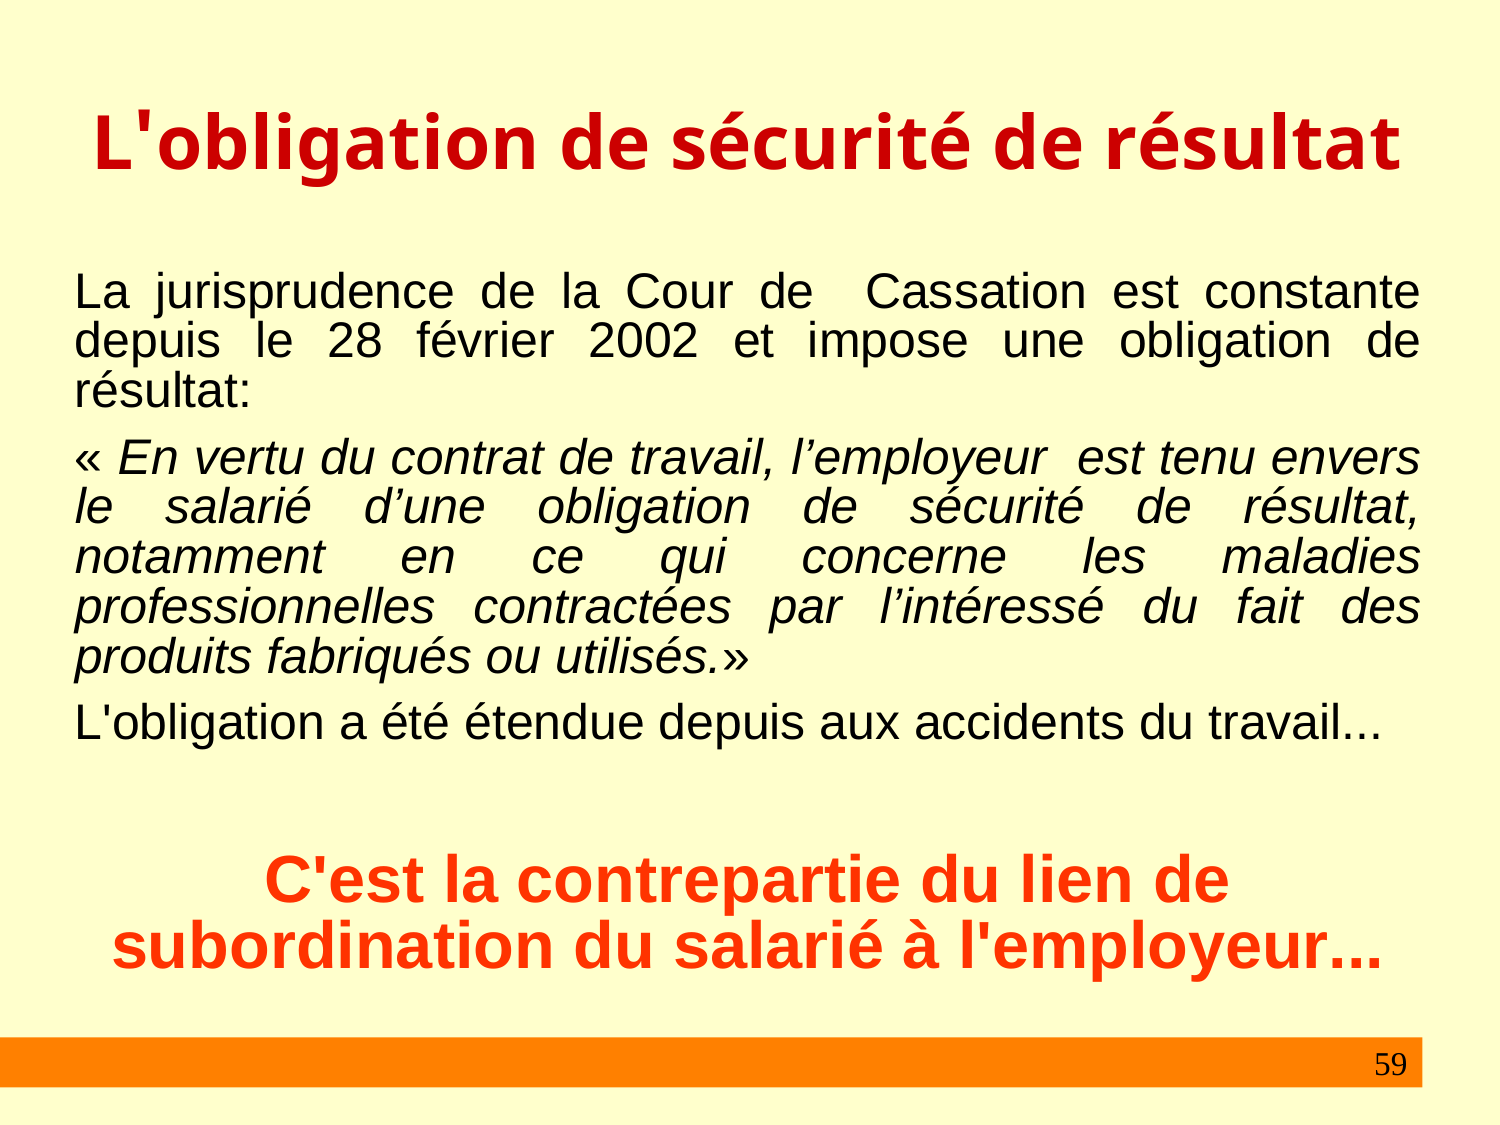

# L'obligation de sécurité de résultat
La jurisprudence de la Cour de Cassation est constante depuis le 28 février 2002 et impose une obligation de résultat:
« En vertu du contrat de travail, l’employeur est tenu envers le salarié d’une obligation de sécurité de résultat, notamment en ce qui concerne les maladies professionnelles contractées par l’intéressé du fait des produits fabriqués ou utilisés.»
L'obligation a été étendue depuis aux accidents du travail...
C'est la contrepartie du lien de subordination du salarié à l'employeur...